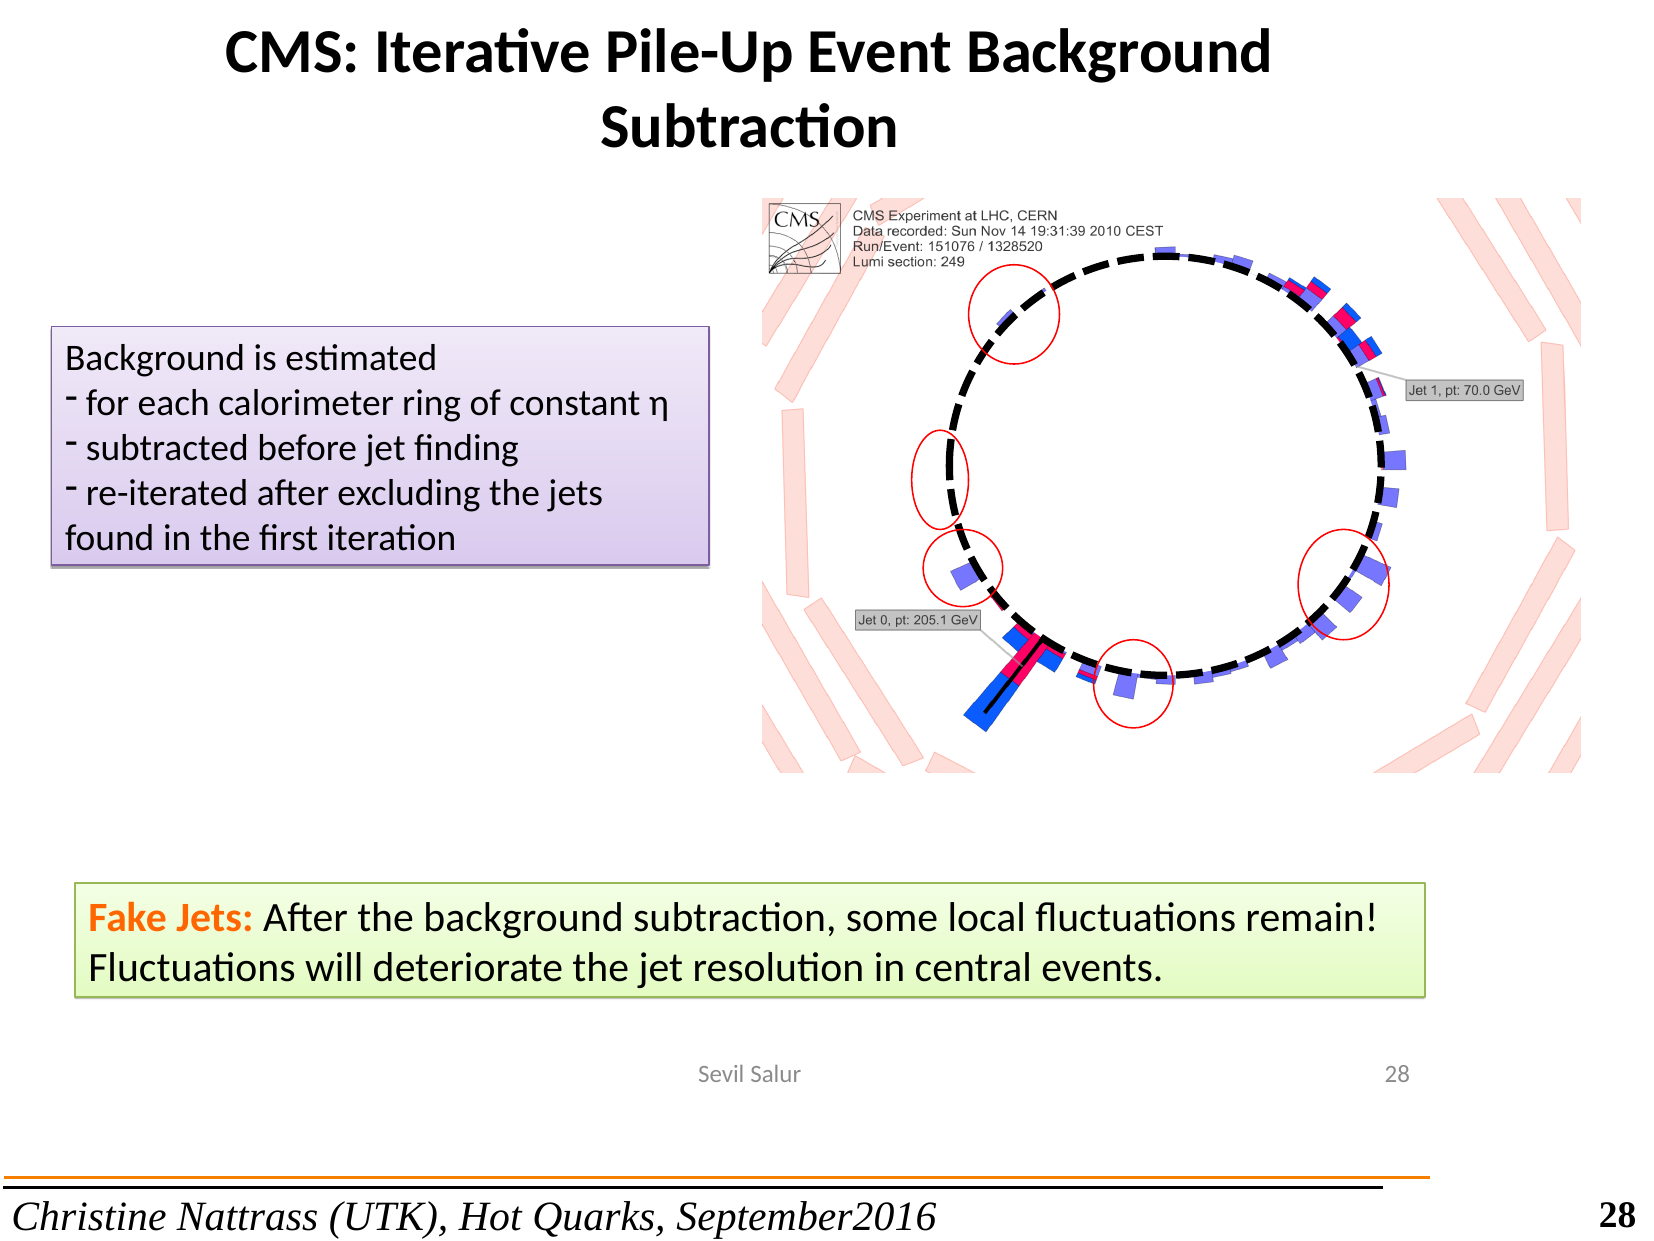

# CMS: Iterative Pile-Up Event Background Subtraction
Background is estimated
 for each calorimeter ring of constant η
 subtracted before jet finding
 re-iterated after excluding the jets found in the first iteration
Fake Jets: After the background subtraction, some local fluctuations remain!
Fluctuations will deteriorate the jet resolution in central events.
Sevil Salur